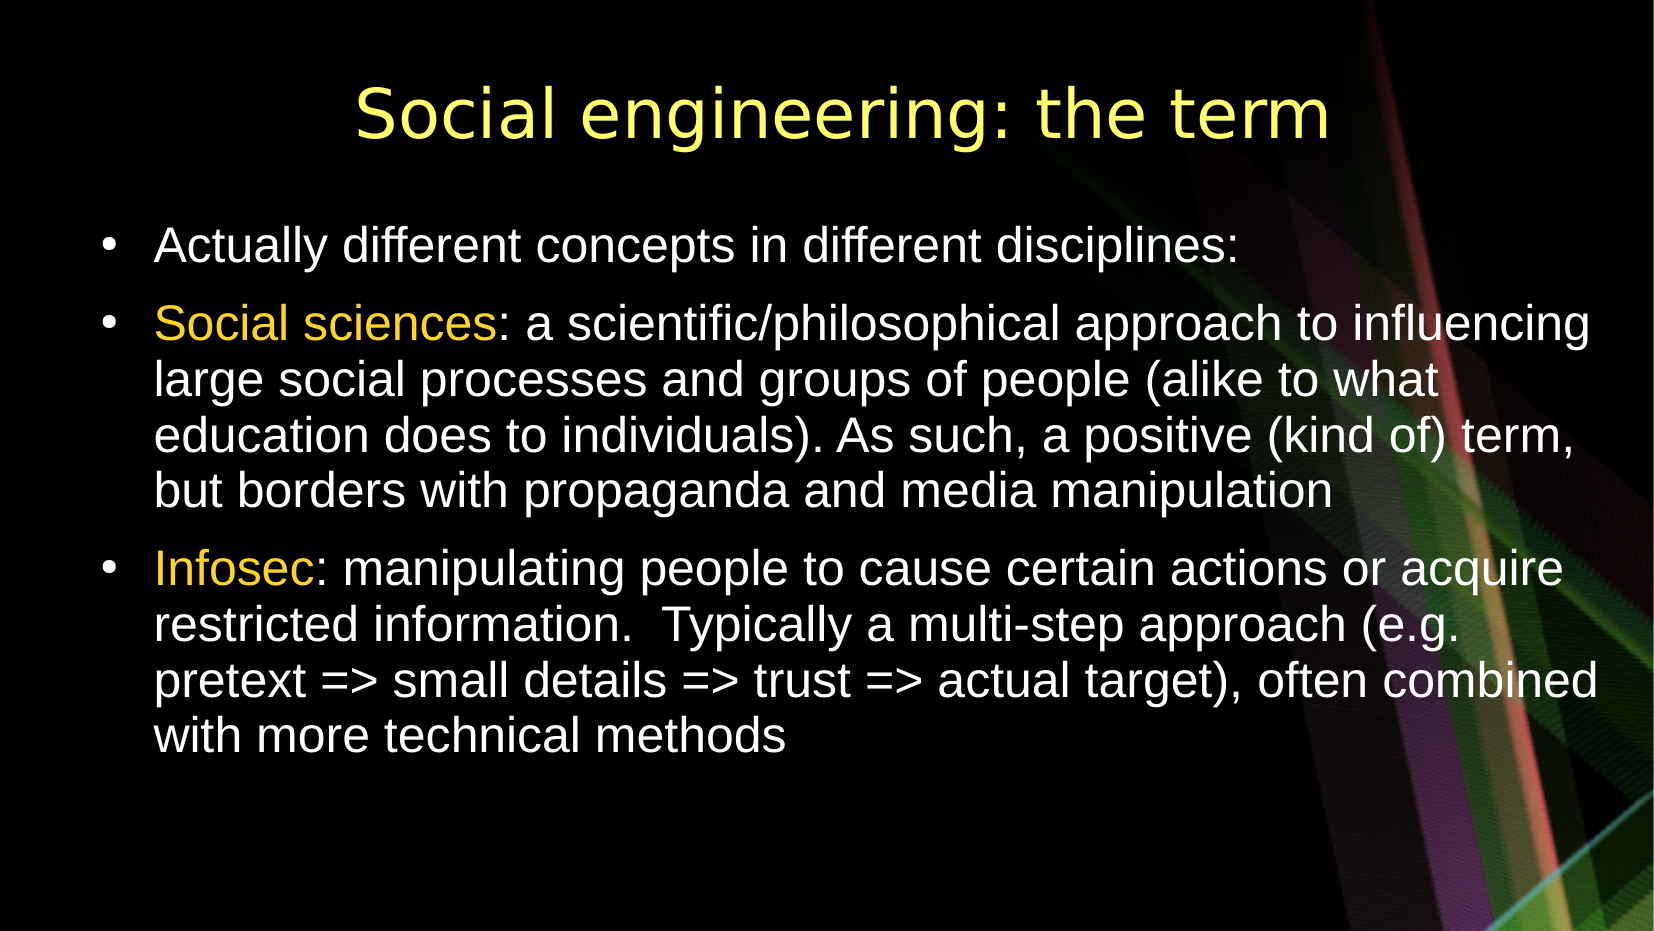

# Social engineering: the term
Actually different concepts in different disciplines:
Social sciences: a scientific/philosophical approach to influencing large social processes and groups of people (alike to what education does to individuals). As such, a positive (kind of) term, but borders with propaganda and media manipulation
Infosec: manipulating people to cause certain actions or acquire restricted information. Typically a multi-step approach (e.g. pretext => small details => trust => actual target), often combined with more technical methods